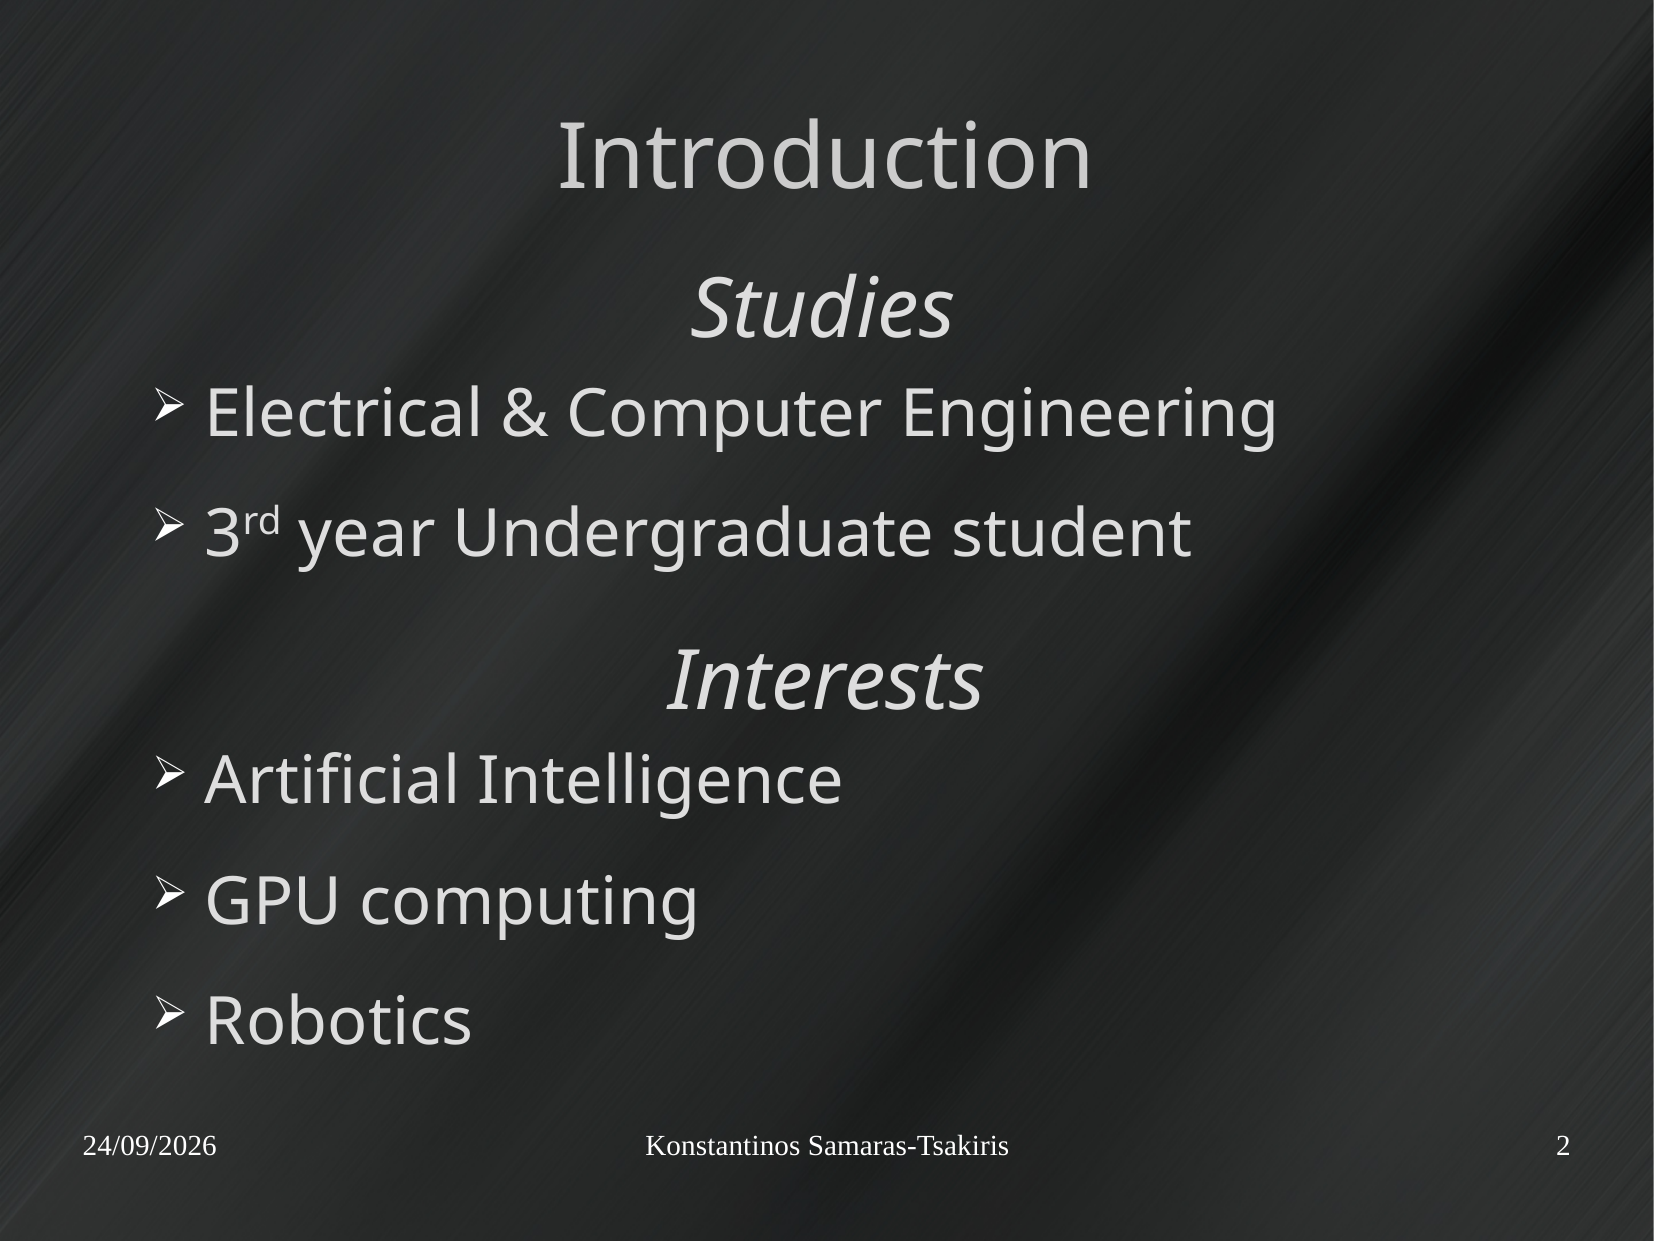

# Introduction
Studies
Electrical & Computer Engineering
3rd year Undergraduate student
Interests
Artificial Intelligence
GPU computing
Robotics
Konstantinos Samaras-Tsakiris
2